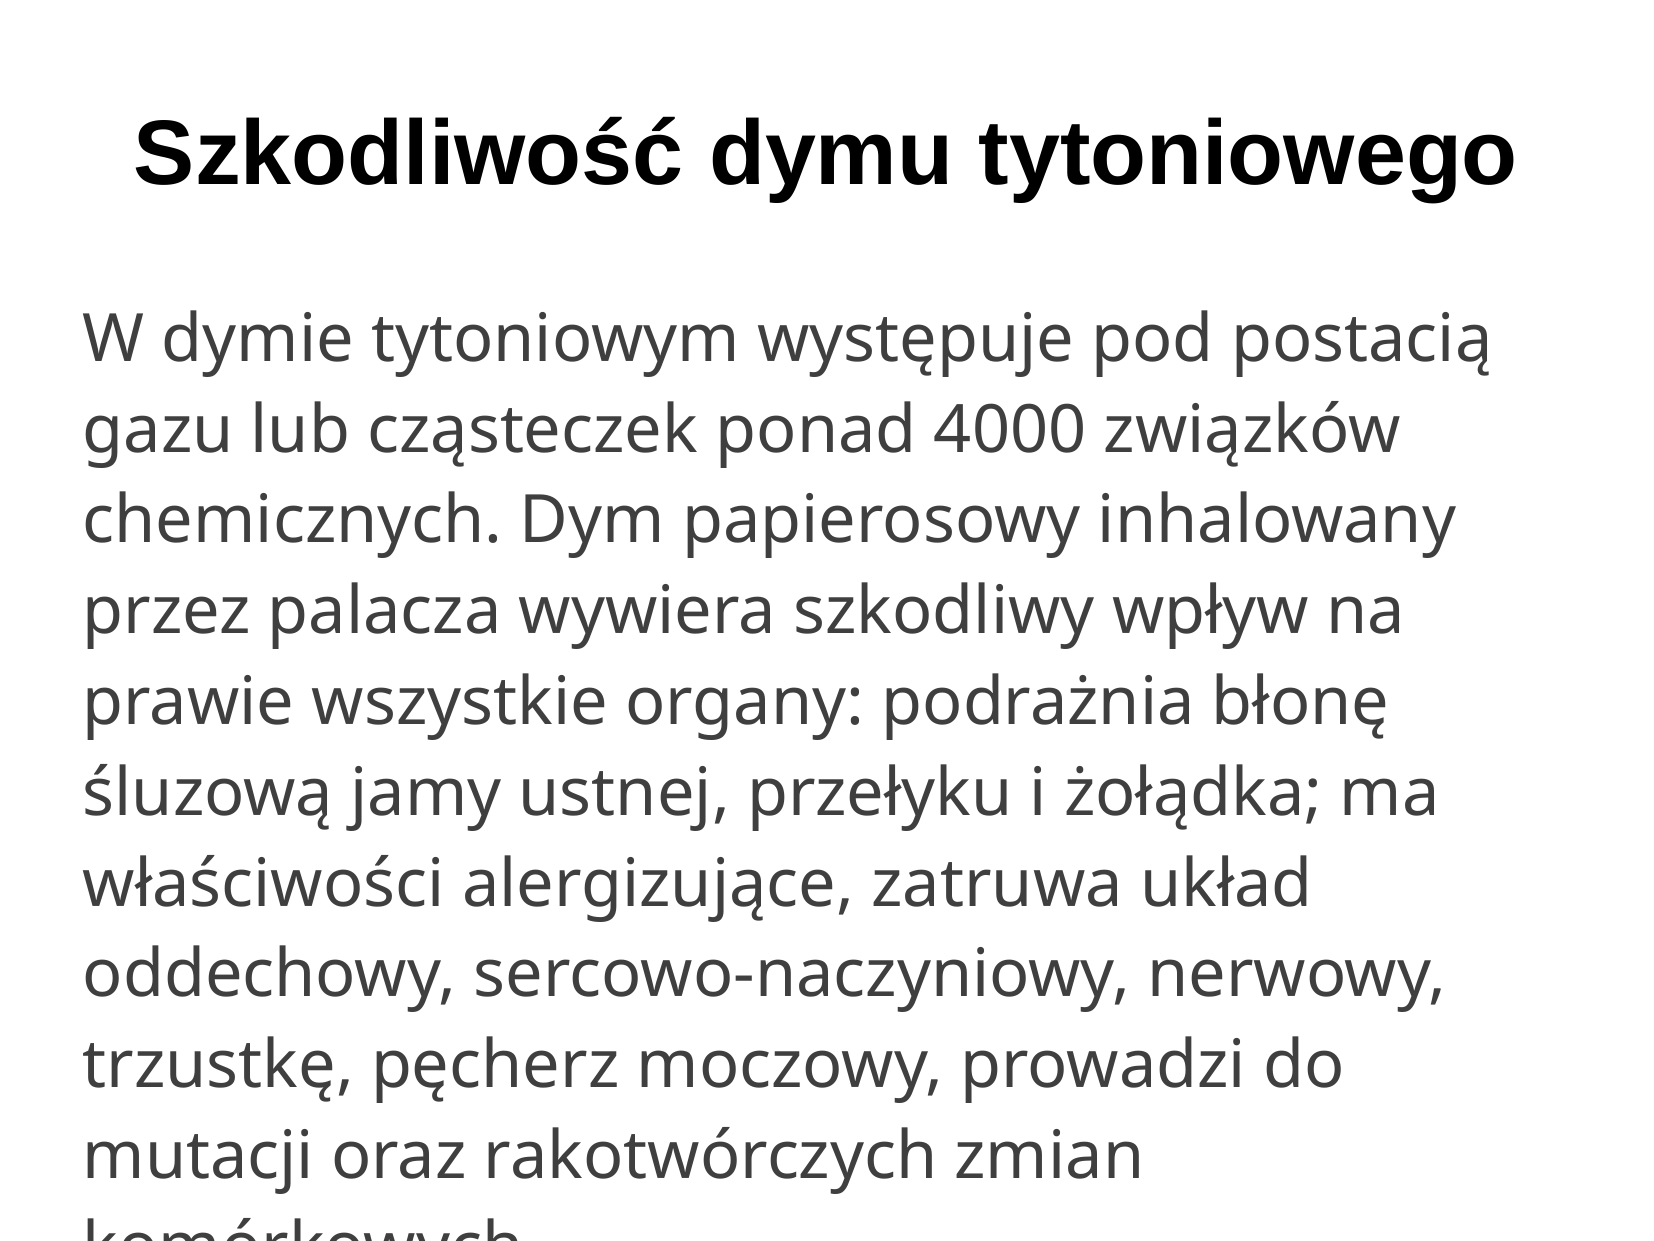

# Szkodliwość dymu tytoniowego
W dymie tytoniowym występuje pod postacią gazu lub cząsteczek ponad 4000 związków chemicznych. Dym papierosowy inhalowany przez palacza wywiera szkodliwy wpływ na prawie wszystkie organy: podrażnia błonę śluzową jamy ustnej, przełyku i żołądka; ma właściwości alergizujące, zatruwa układ oddechowy, sercowo-naczyniowy, nerwowy, trzustkę, pęcherz moczowy, prowadzi do mutacji oraz rakotwórczych zmian komórkowych.